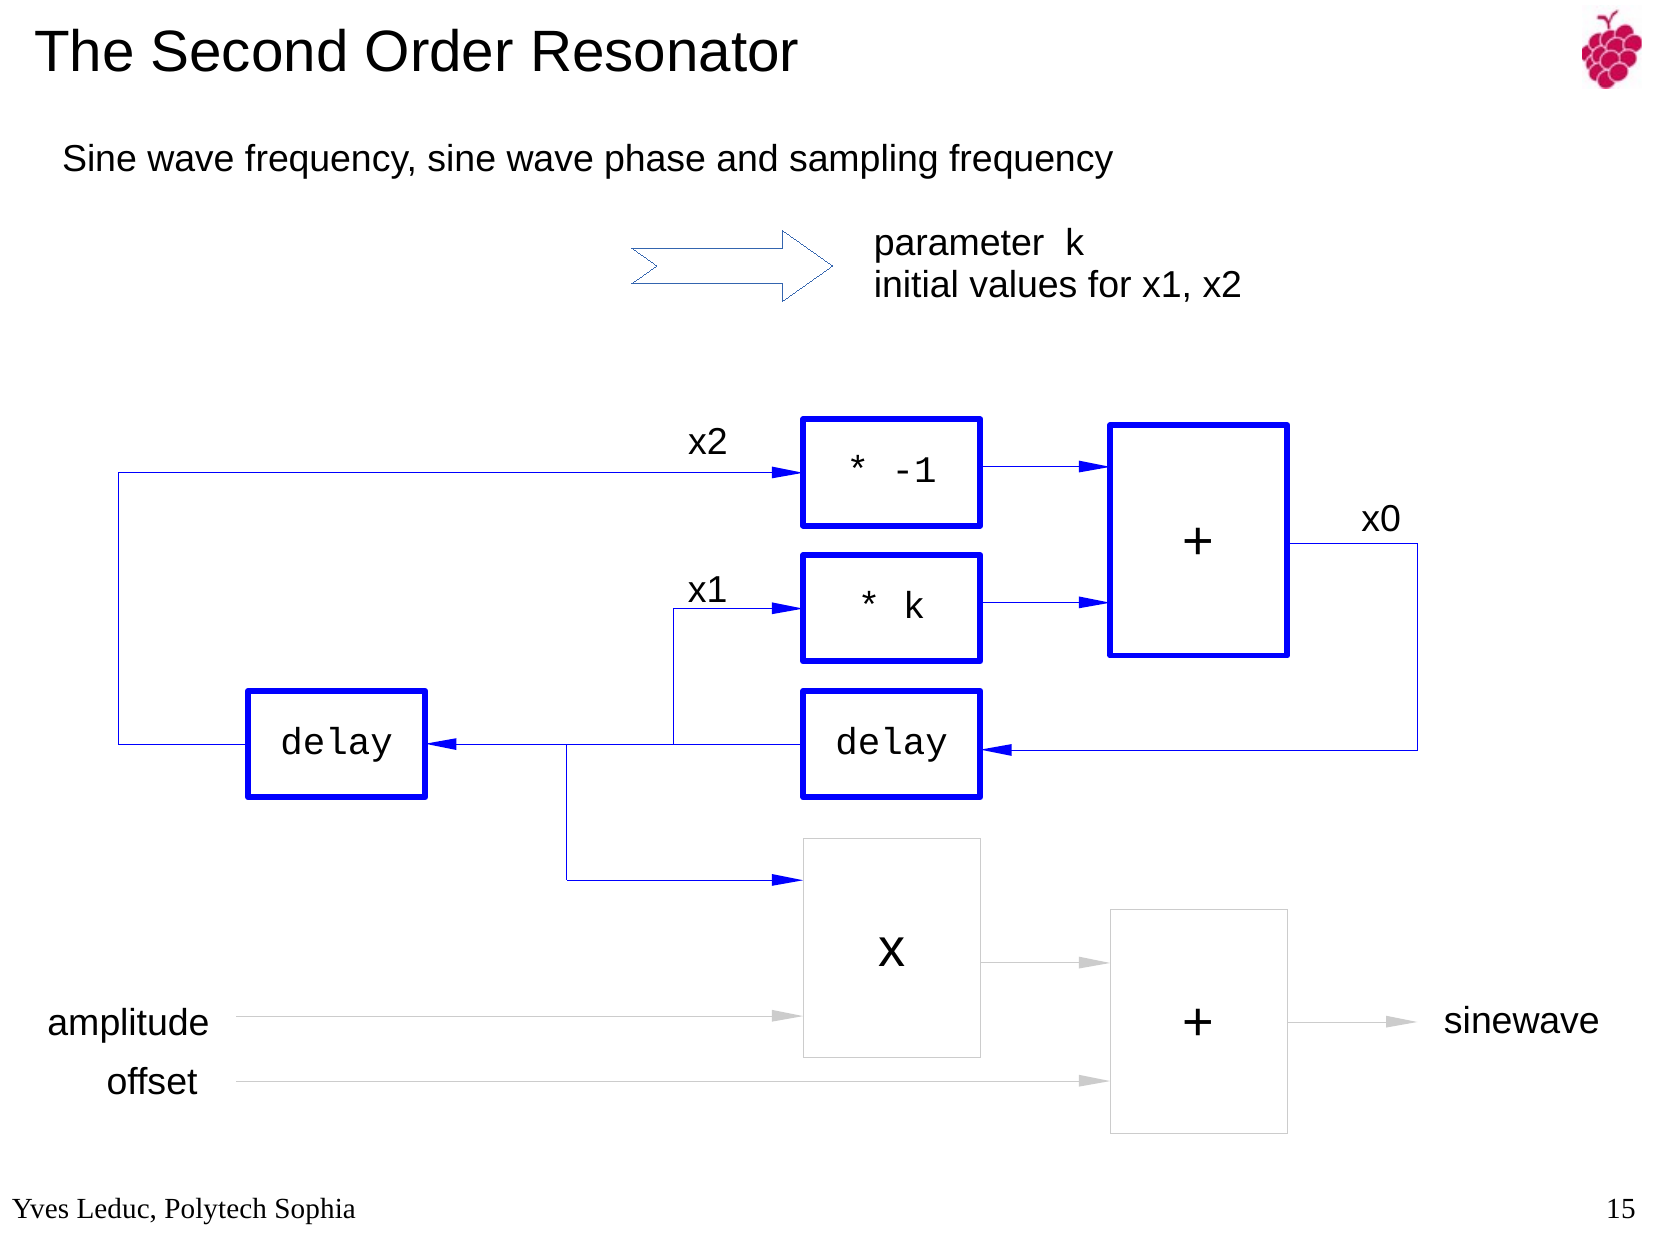

The Second Order Resonator
Sine wave frequency, sine wave phase and sampling frequency
											parameter k
											initial values for x1, x2
x2
* -1
+
x0
* k
x1
delay
delay
x
+
sinewave
amplitude
offset
Yves Leduc, Polytech Sophia
15